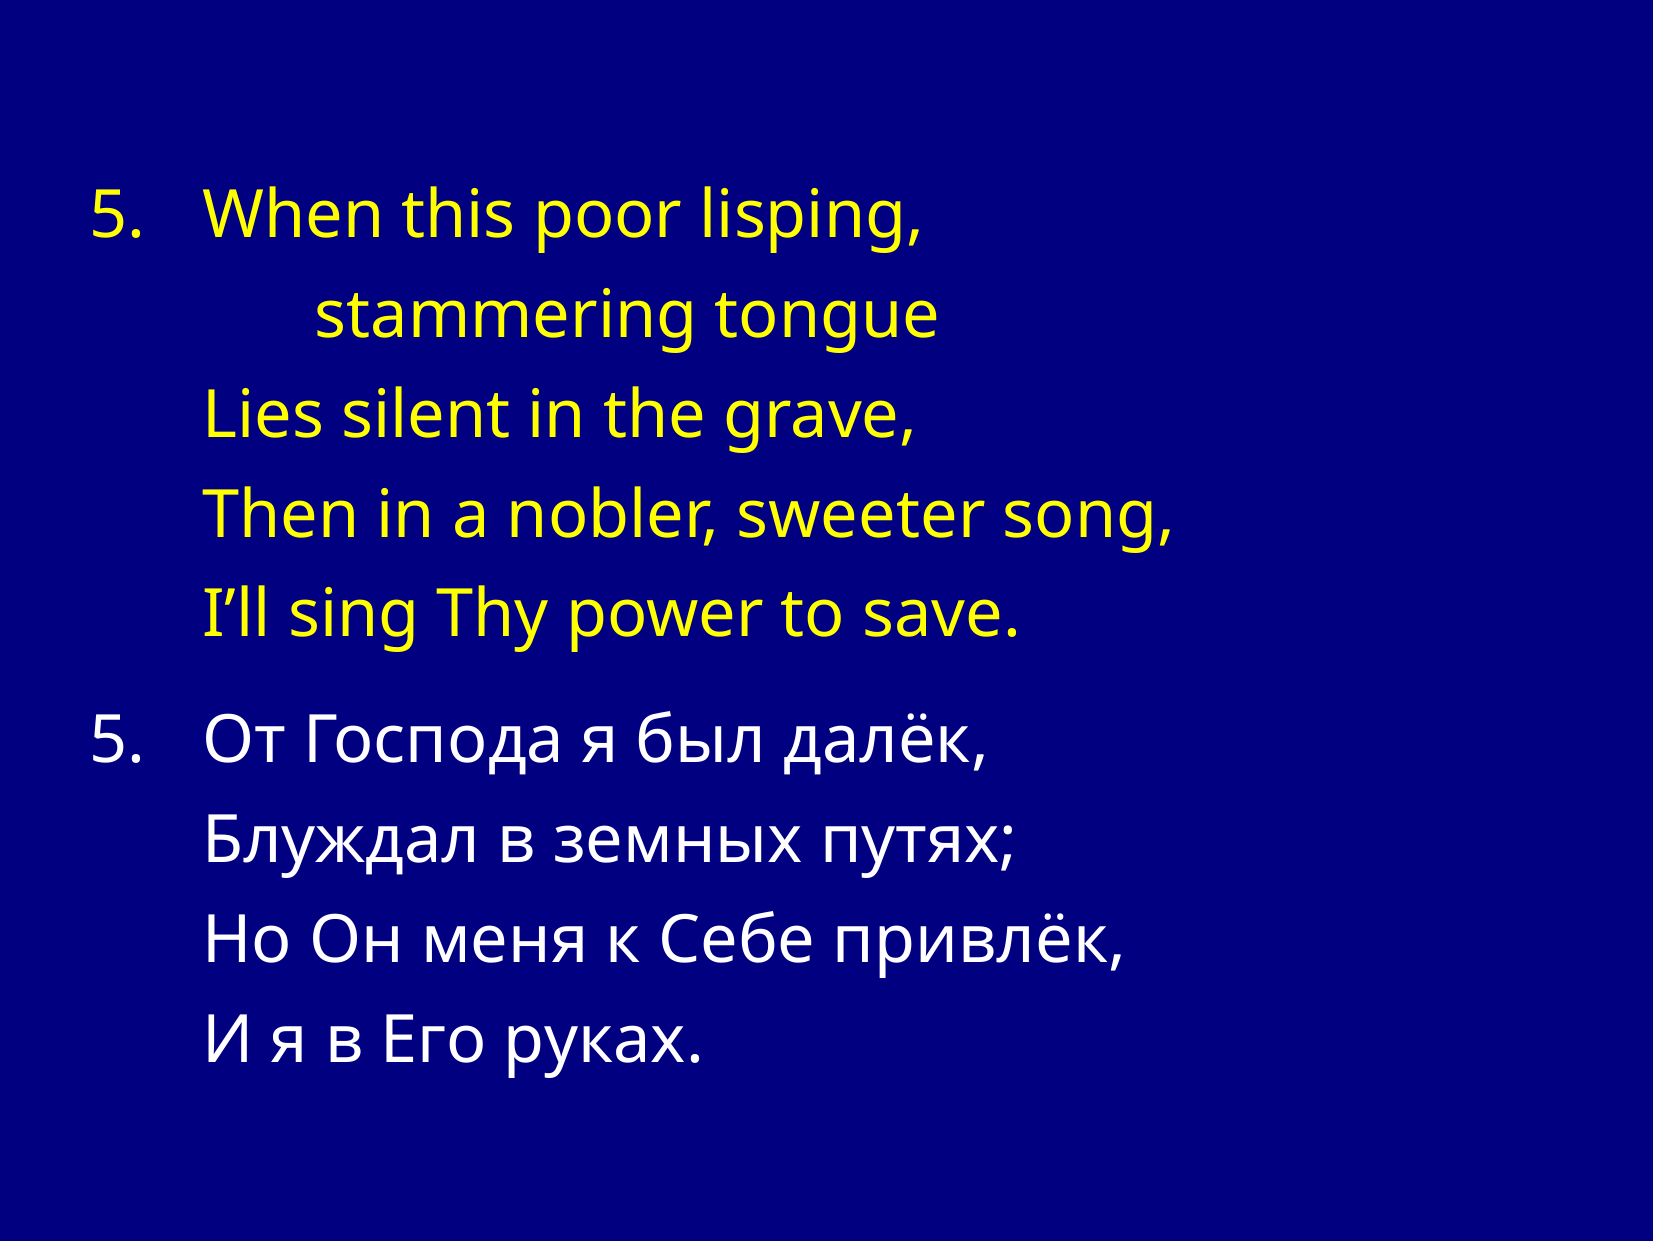

5.	When this poor lisping,
		stammering tongue
	Lies silent in the grave,
	Then in a nobler, sweeter song,
	I’ll sing Thy power to save.
5.	От Господа я был далёк,
	Блуждал в земных путях;
	Но Он меня к Себе привлёк,
	И я в Его руках.